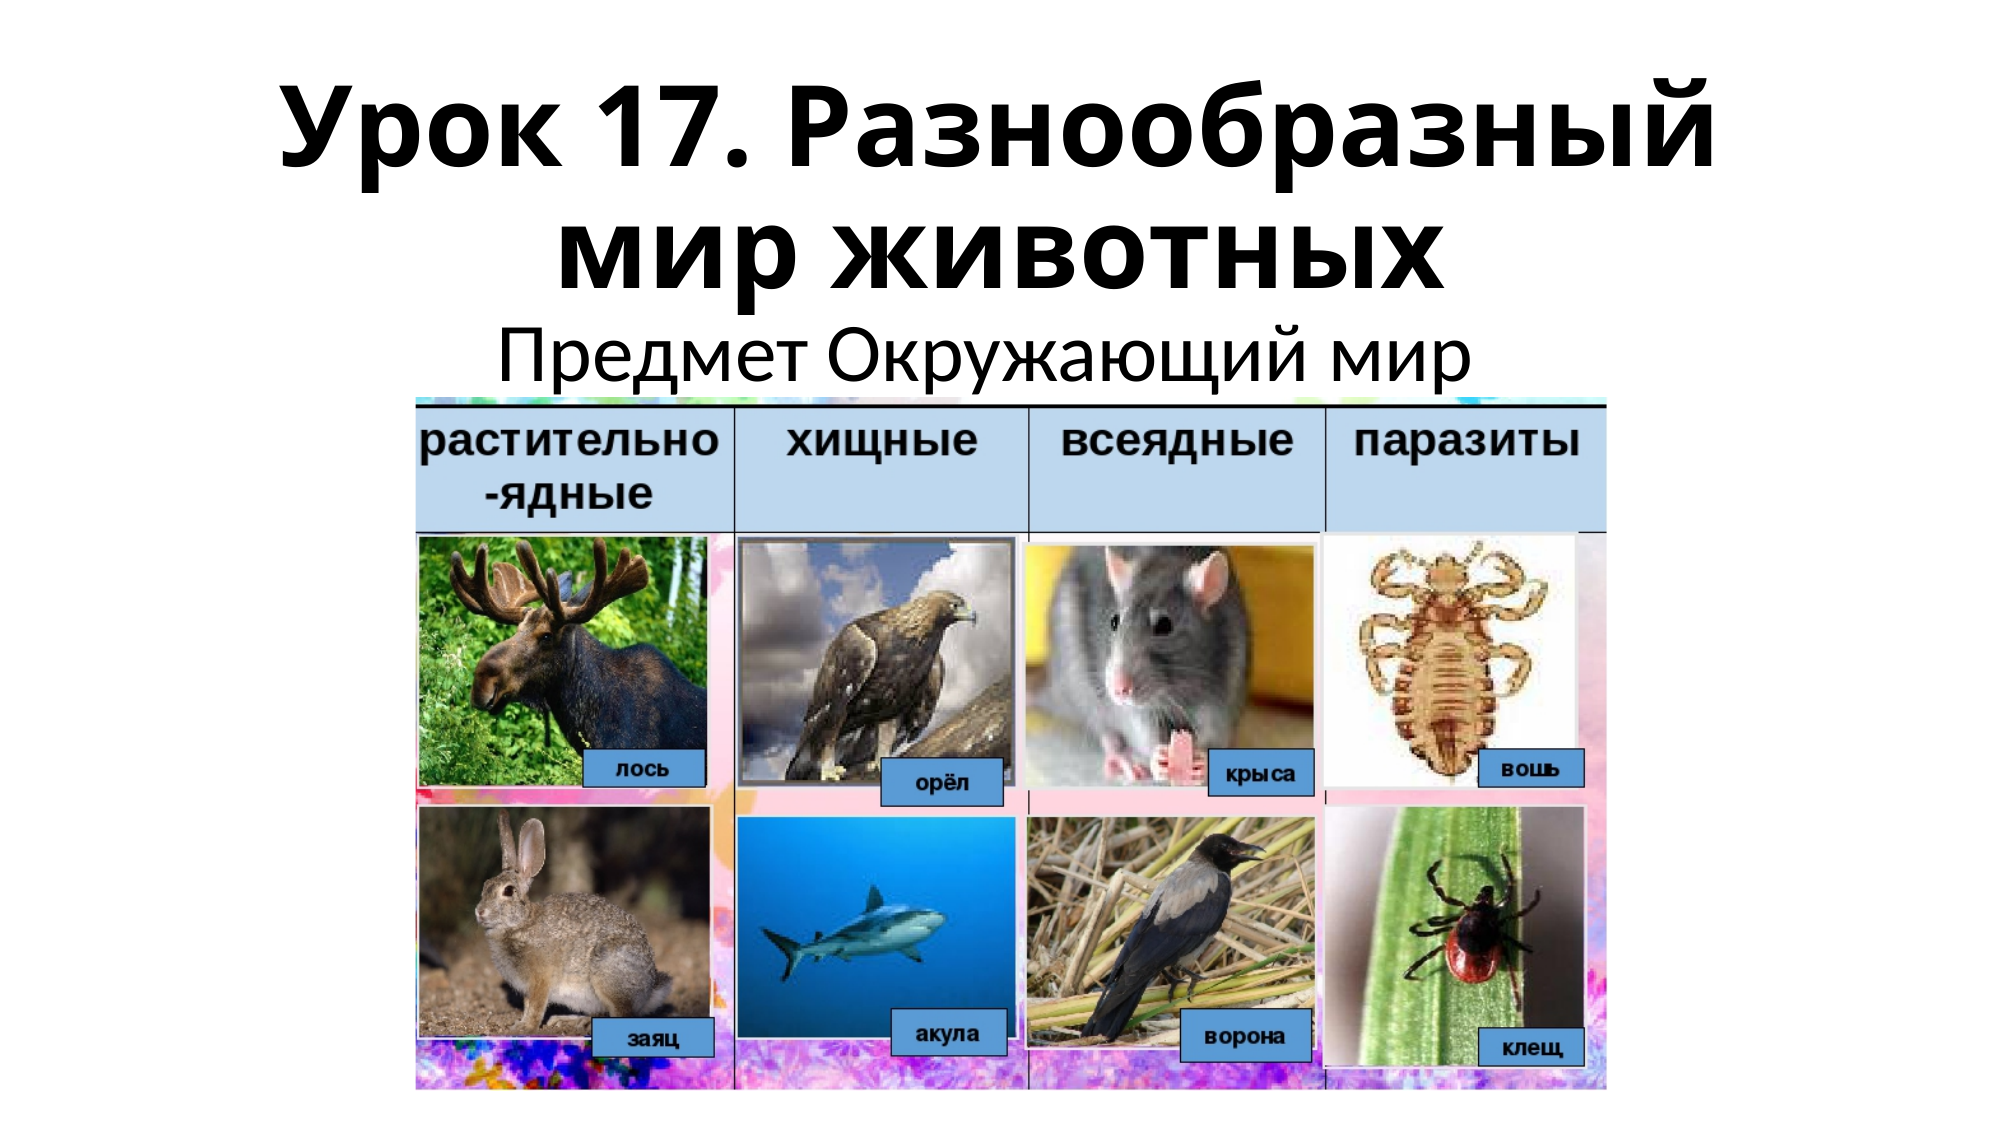

# Урок 17. Разнообразный мир животных
Предмет Окружающий мир